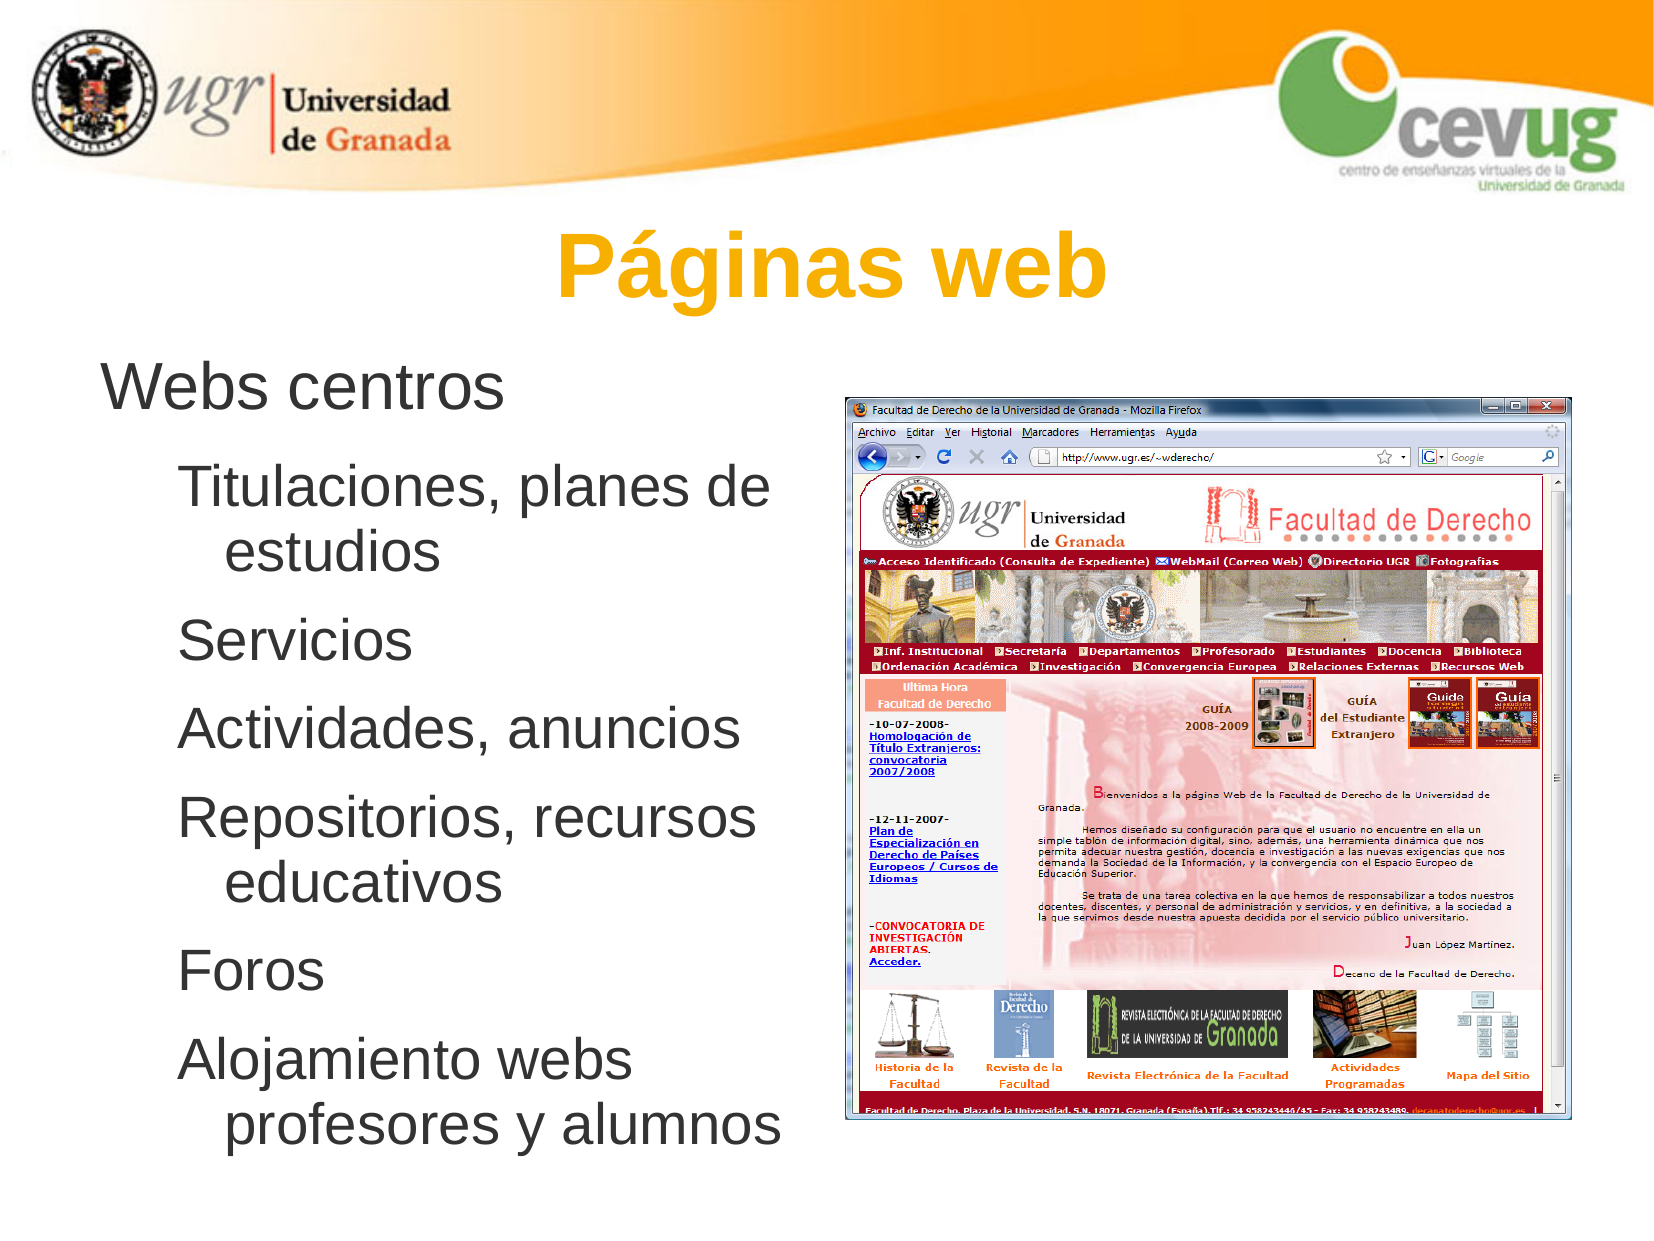

# Páginas web
Webs centros
Titulaciones, planes de estudios
Servicios
Actividades, anuncios
Repositorios, recursos educativos
Foros
Alojamiento webs profesores y alumnos